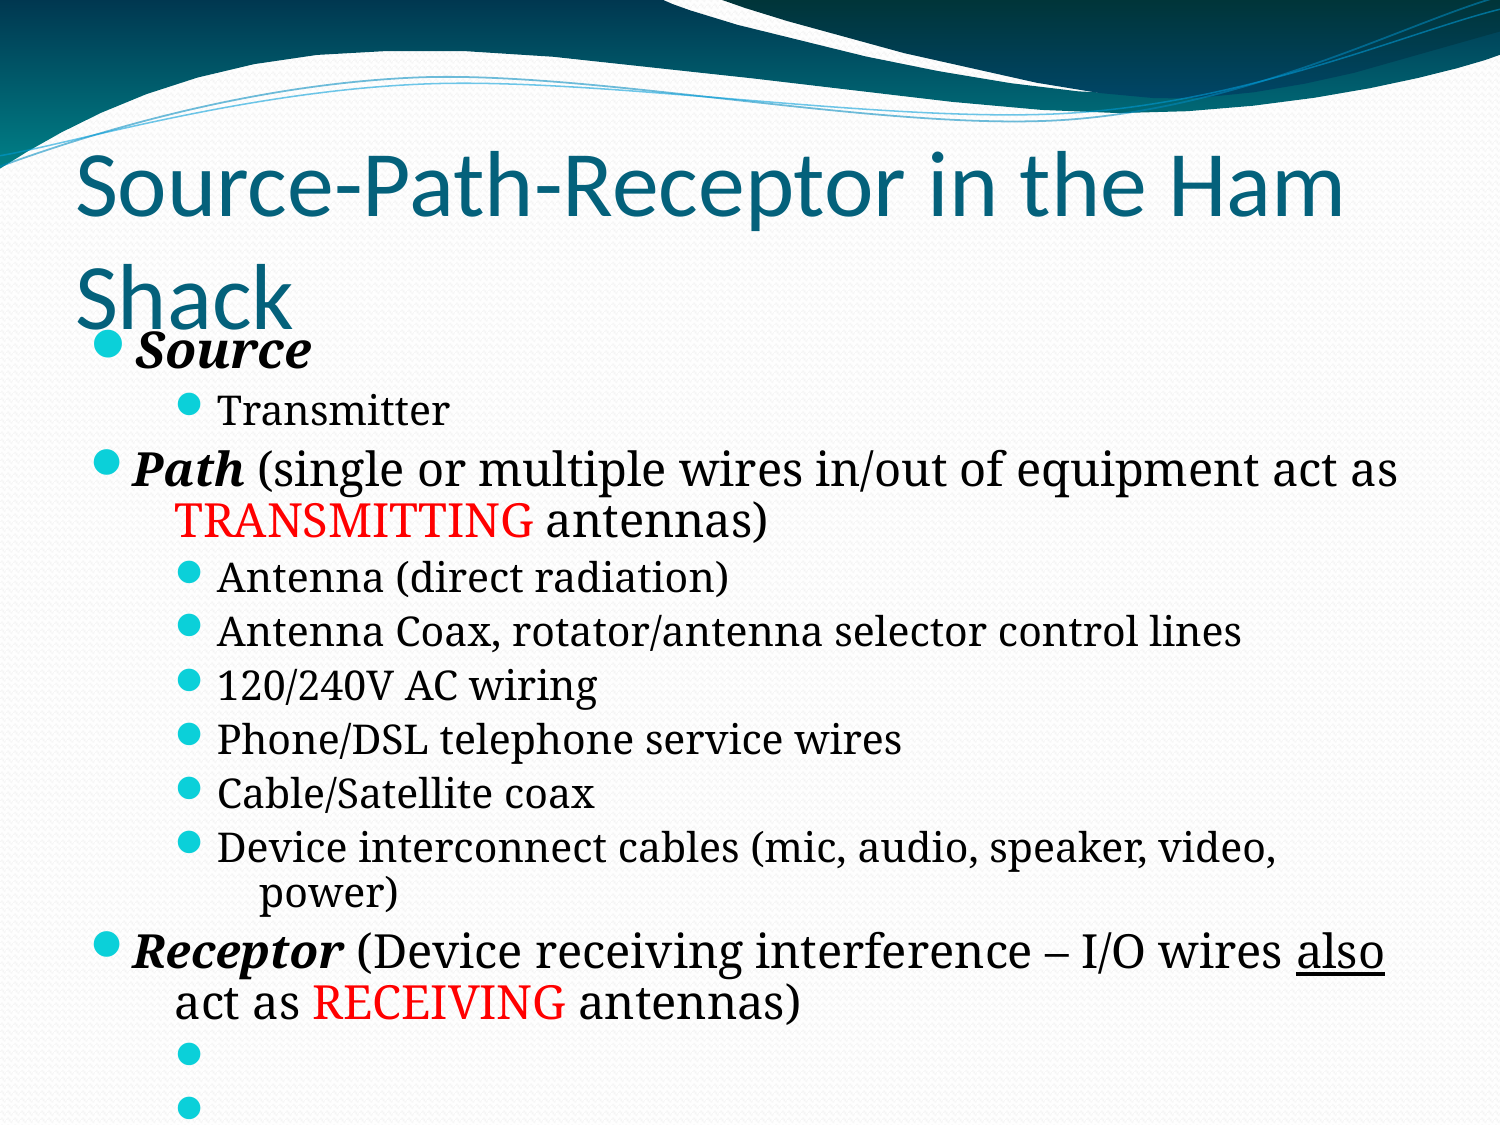

# Source-Path-Receptor in the Ham Shack
Source
Transmitter
Path (single or multiple wires in/out of equipment act as TRANSMITTING antennas)
Antenna (direct radiation)
Antenna Coax, rotator/antenna selector control lines
120/240V AC wiring
Phone/DSL telephone service wires
Cable/Satellite coax
Device interconnect cables (mic, audio, speaker, video, power)
Receptor (Device receiving interference – I/O wires also act as RECEIVING antennas)